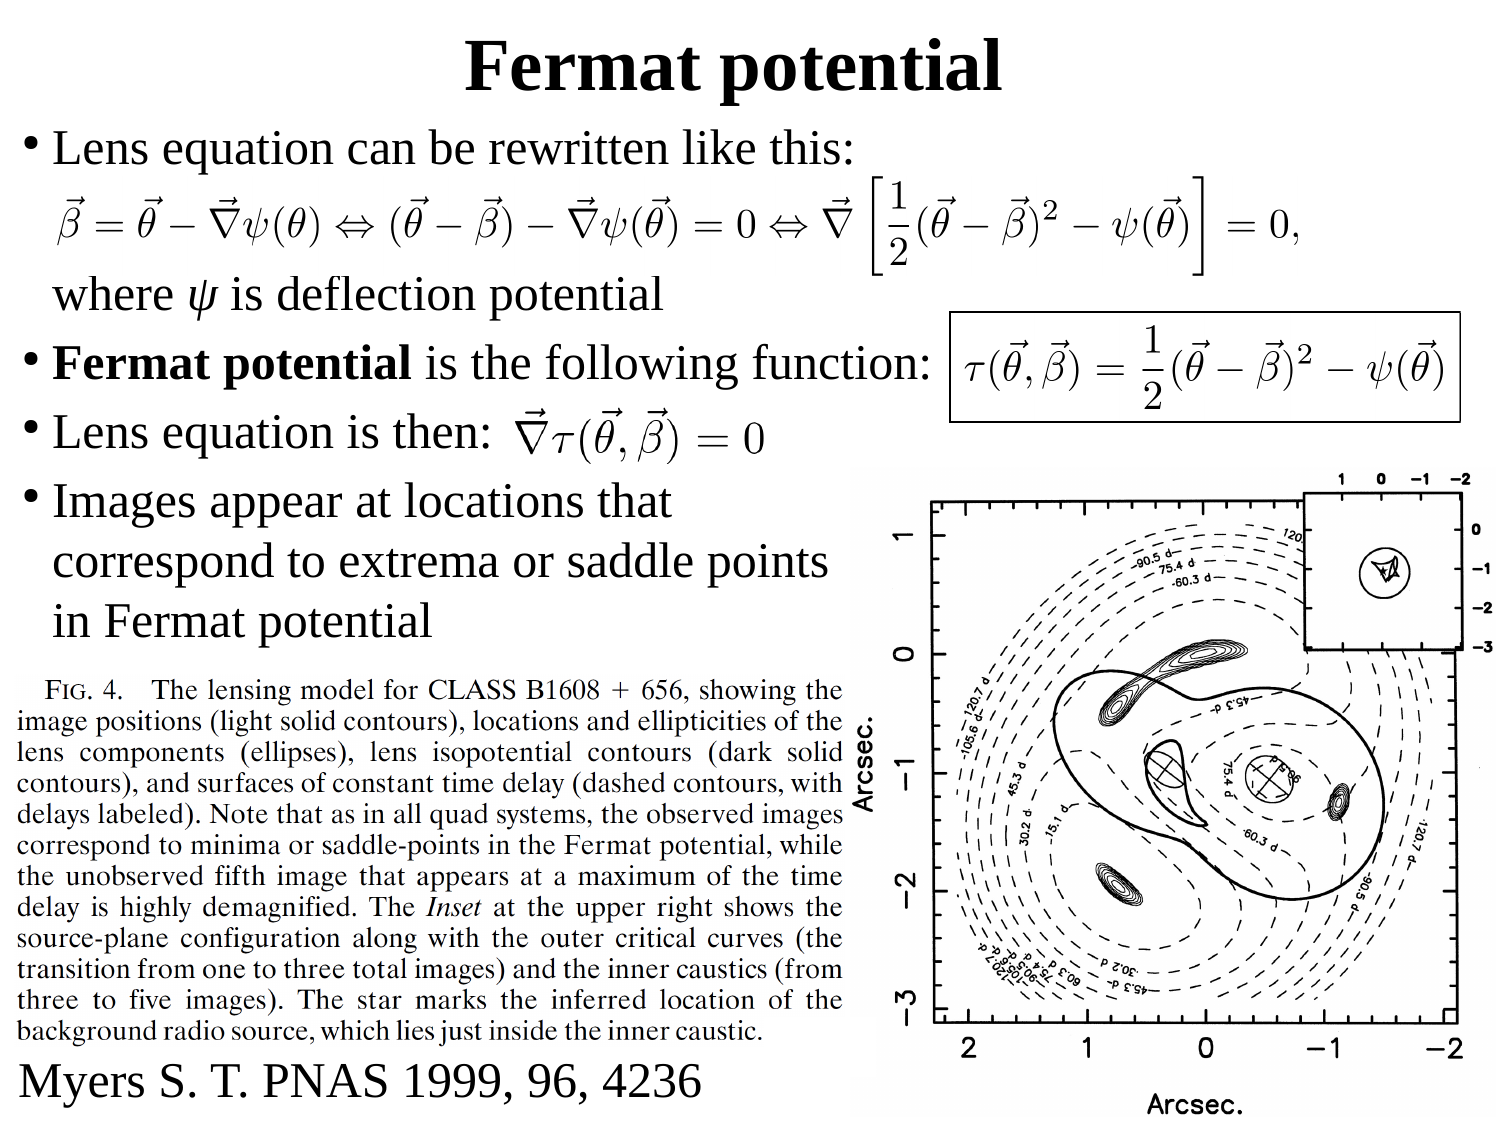

Fermat potential
# Lens equation can be rewritten like this:
where ψ is deflection potential
Fermat potential is the following function:
Lens equation is then:
Images appear at locations that 			correspond to extrema or saddle points in Fermat potential
Myers S. T. PNAS 1999, 96, 4236